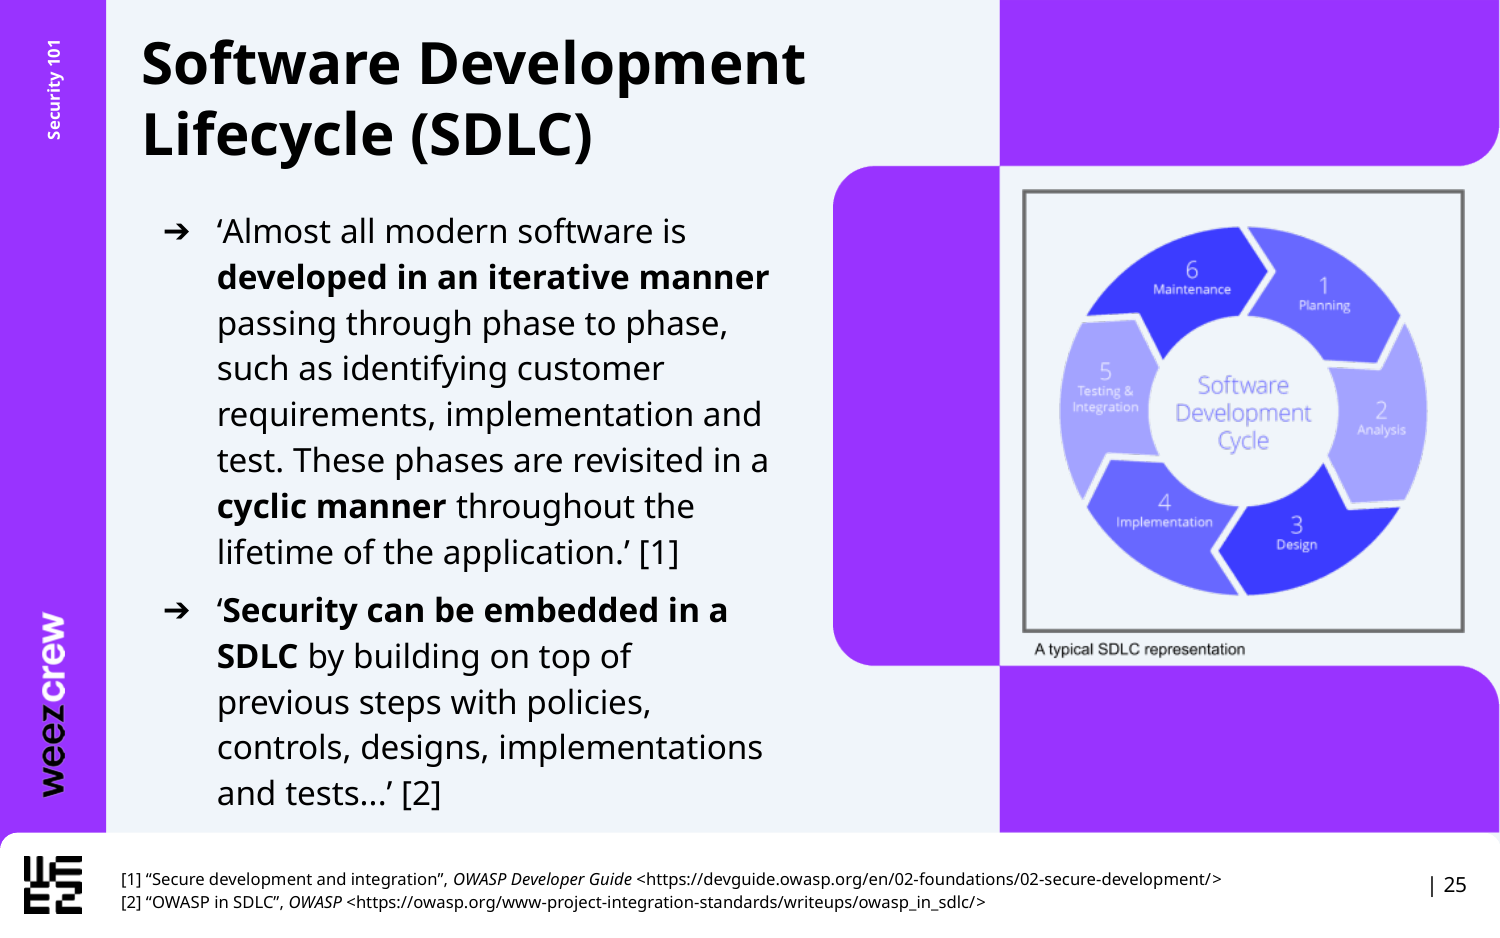

Software Development Lifecycle (SDLC)
‘Almost all modern software is developed in an iterative manner passing through phase to phase, such as identifying customer requirements, implementation and test. These phases are revisited in a cyclic manner throughout the lifetime of the application.’ [1]
‘Security can be embedded in a SDLC by building on top of previous steps with policies, controls, designs, implementations and tests...’ [2]
Security 101
# [1] “Secure development and integration”, OWASP Developer Guide <https://devguide.owasp.org/en/02-foundations/02-secure-development/>
[2] “OWASP in SDLC”, OWASP <https://owasp.org/www-project-integration-standards/writeups/owasp_in_sdlc/>